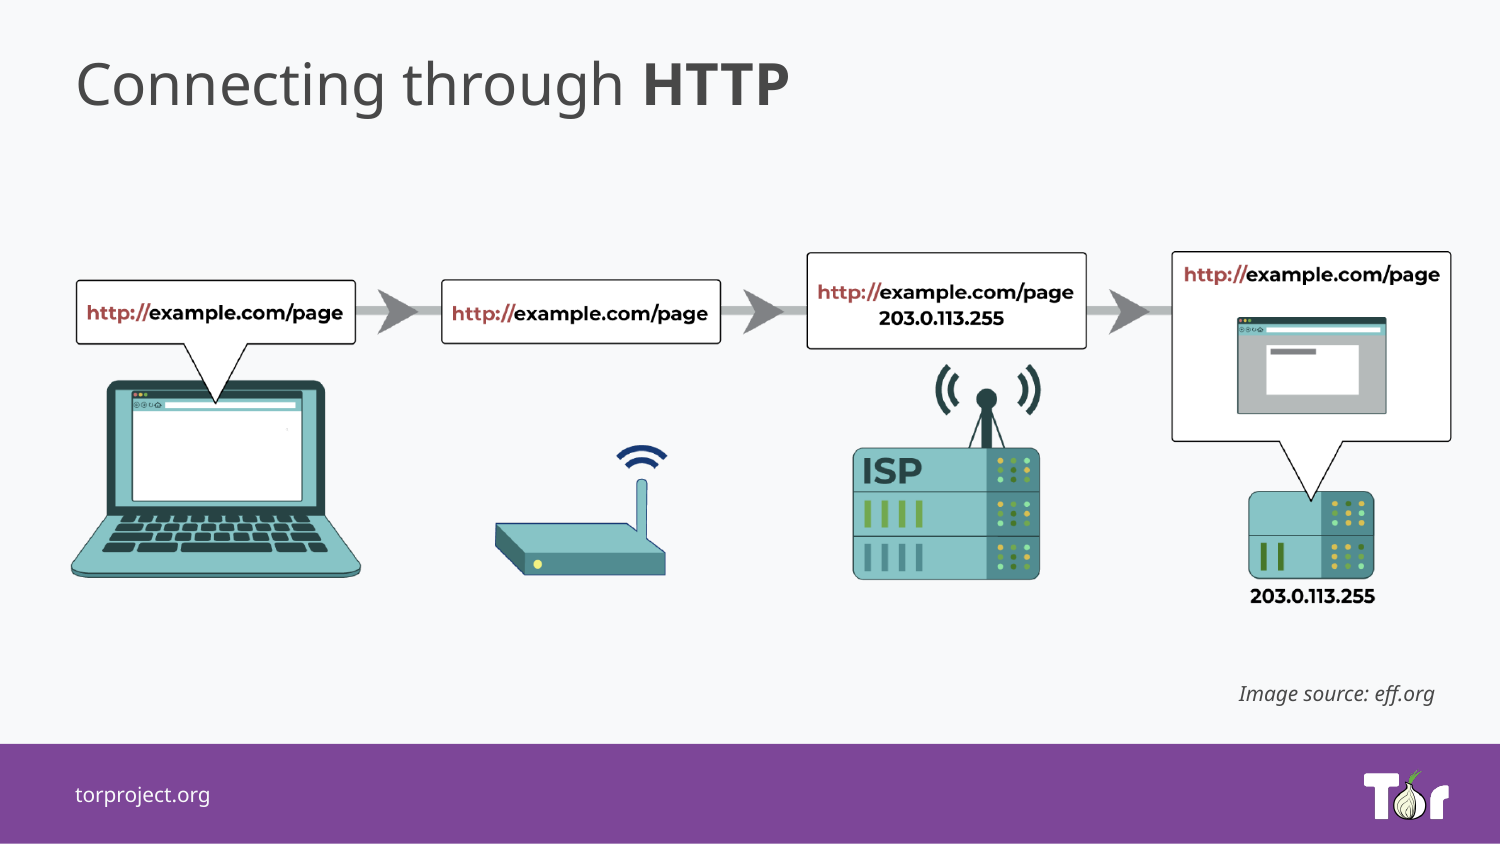

# Connecting through HTTP
Image source: eff.org